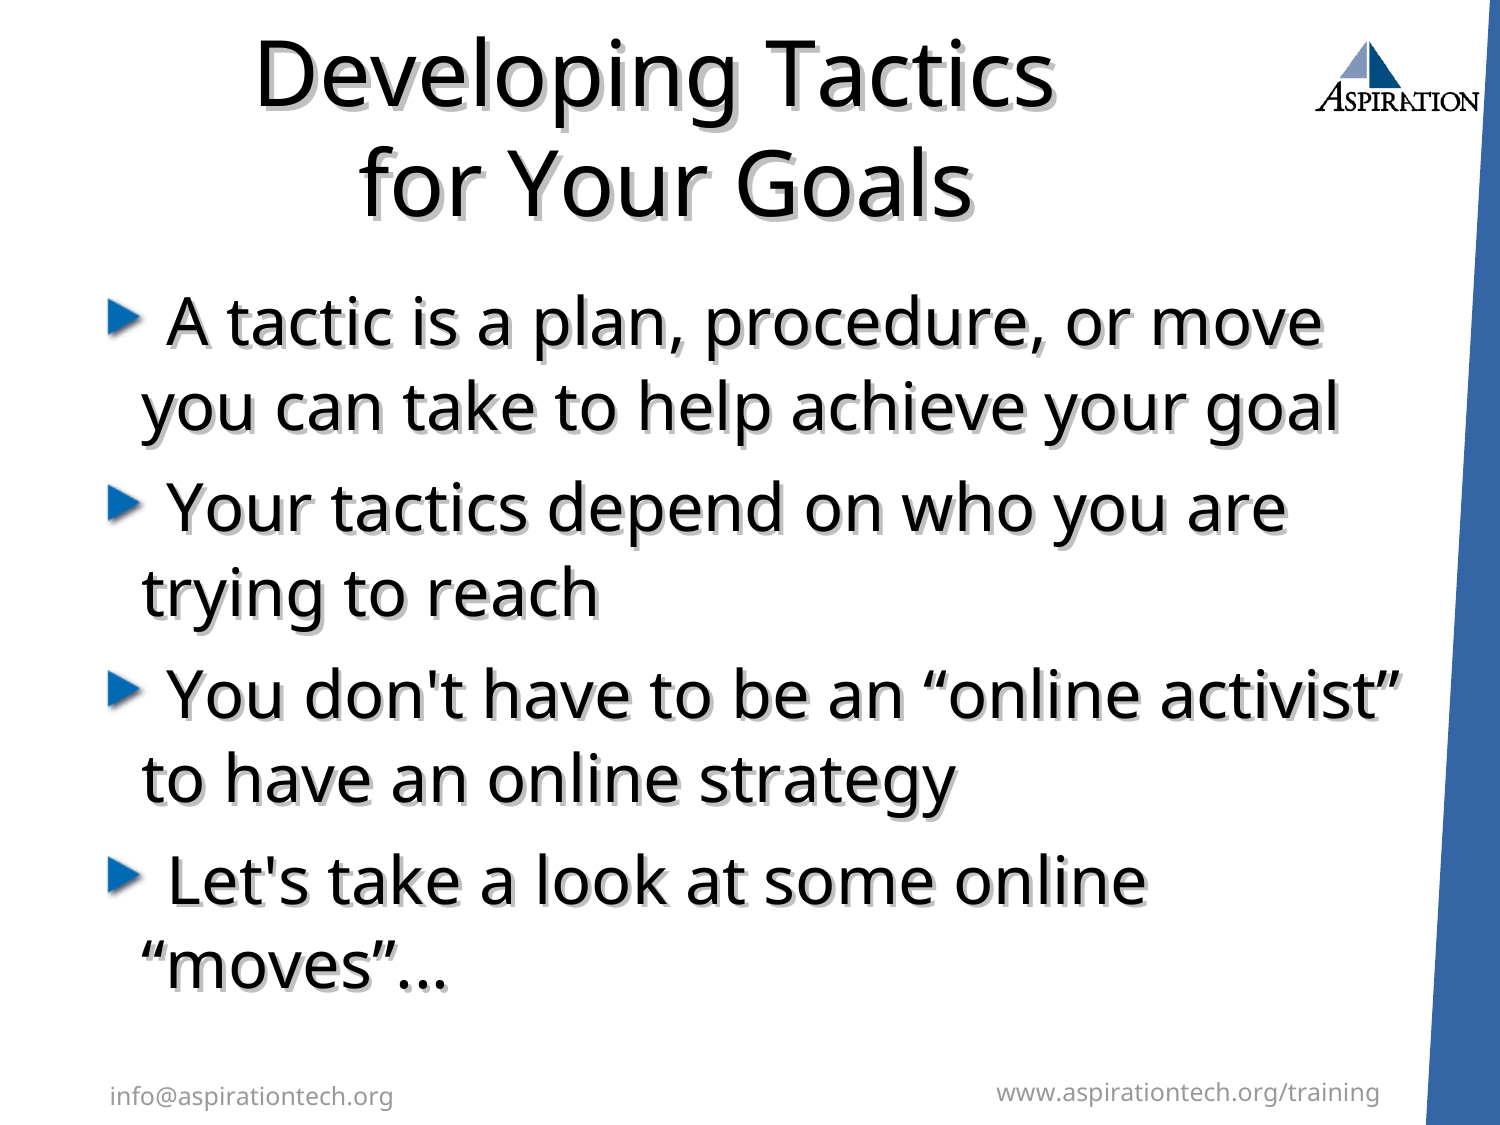

# Developing Tactics for Your Goals
 A tactic is a plan, procedure, or move you can take to help achieve your goal
 Your tactics depend on who you are trying to reach
 You don't have to be an “online activist” to have an online strategy
 Let's take a look at some online “moves”...